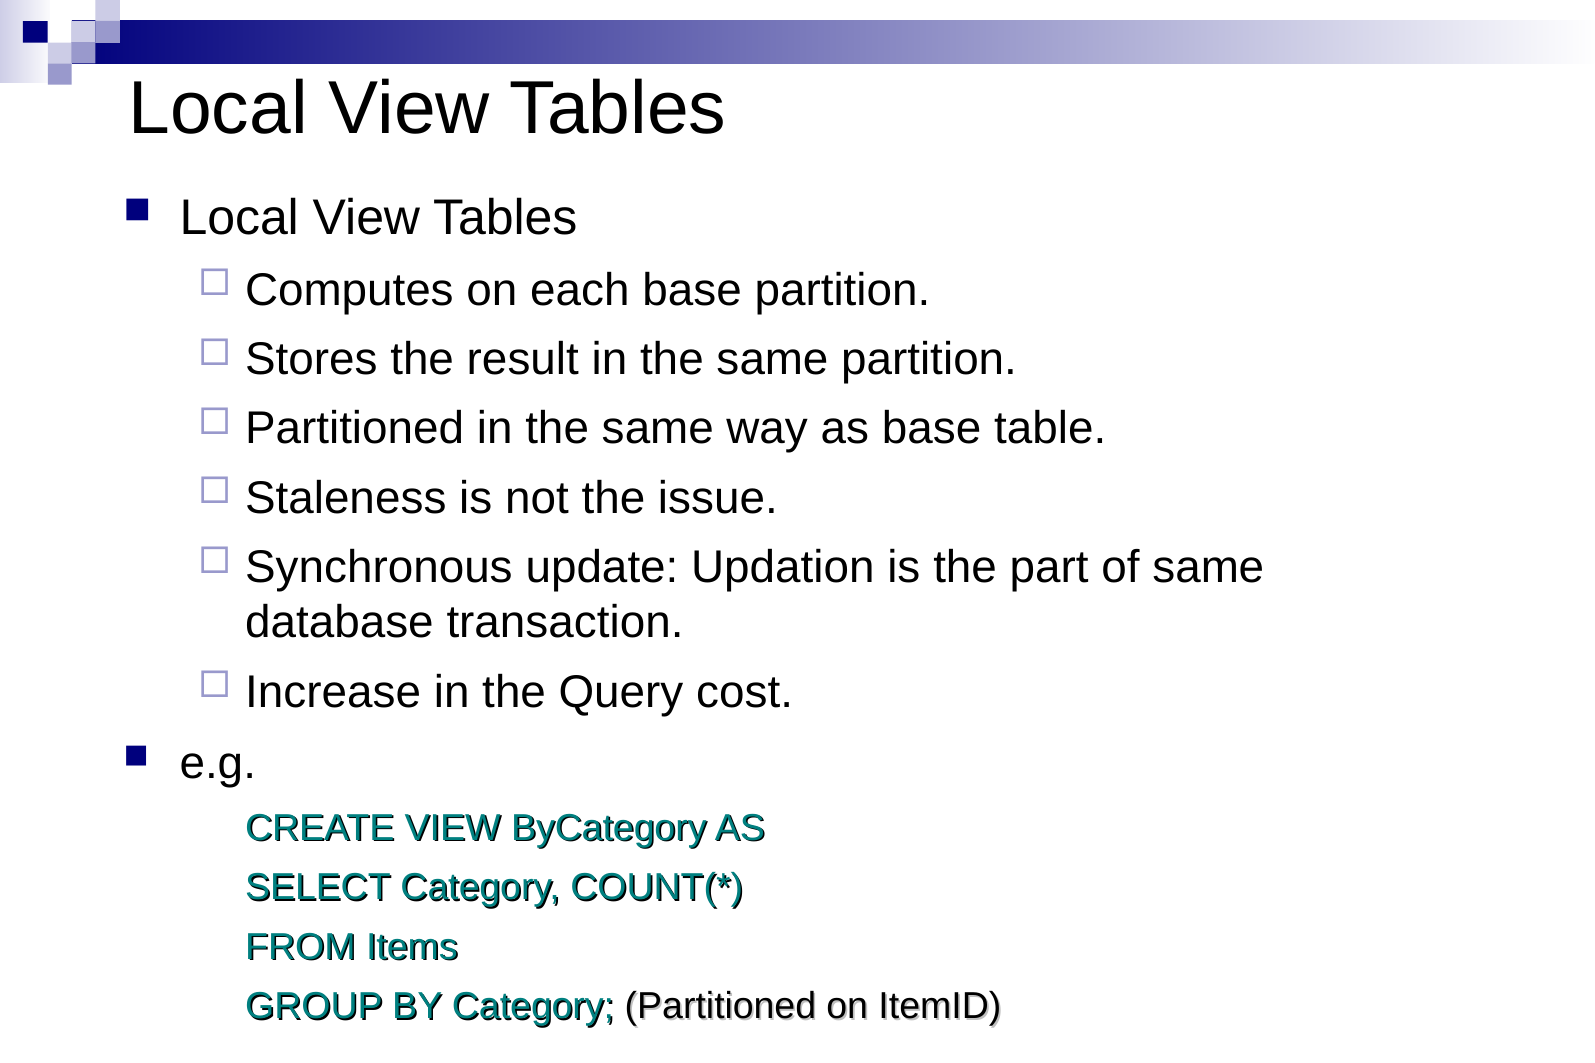

# Local View Tables
Local View Tables
Computes on each base partition.
Stores the result in the same partition.
Partitioned in the same way as base table.
Staleness is not the issue.
Synchronous update: Updation is the part of same database transaction.
Increase in the Query cost.
e.g.
CREATE VIEW ByCategory AS
SELECT Category, COUNT(*)
FROM Items
GROUP BY Category; (Partitioned on ItemID)